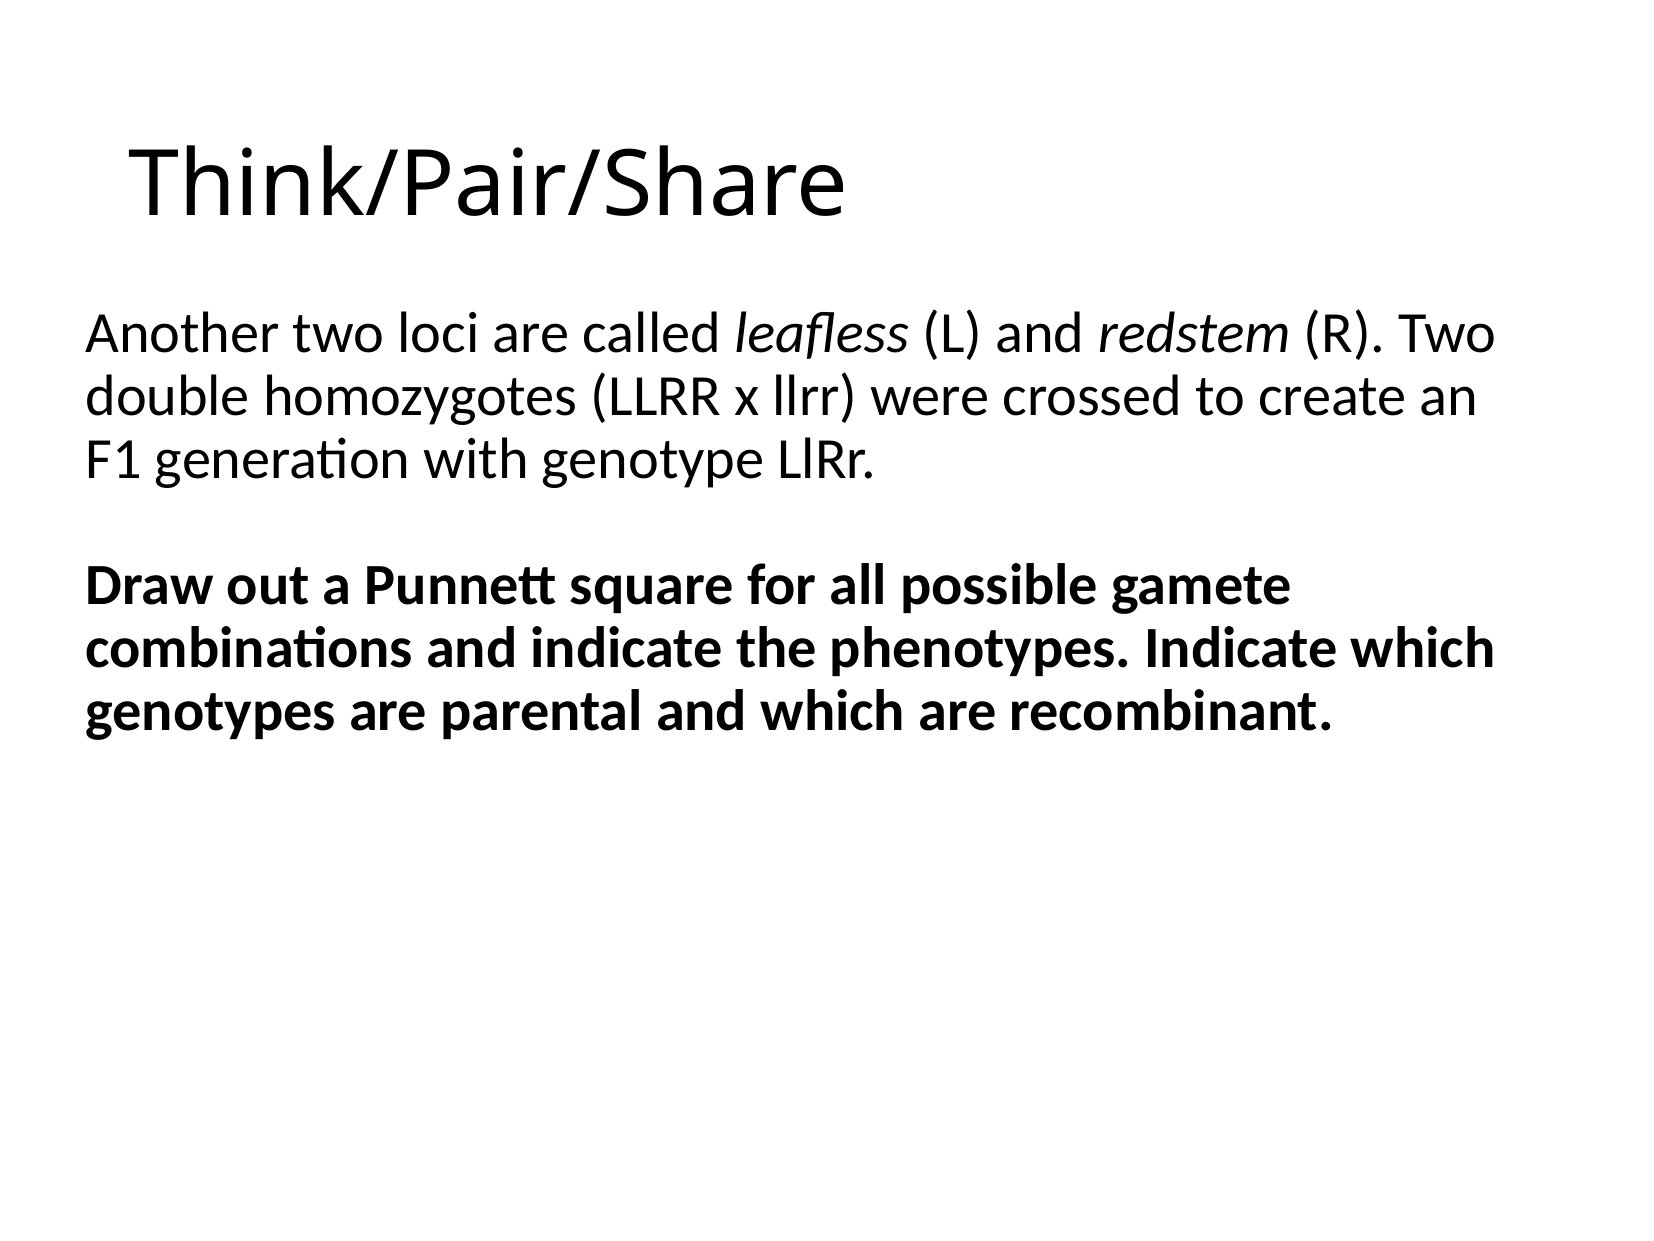

Think/Pair/Share
Another two loci are called leafless (L) and redstem (R). Two double homozygotes (LLRR x llrr) were crossed to create an F1 generation with genotype LlRr.
Draw out a Punnett square for all possible gamete combinations and indicate the phenotypes. Indicate which genotypes are parental and which are recombinant.